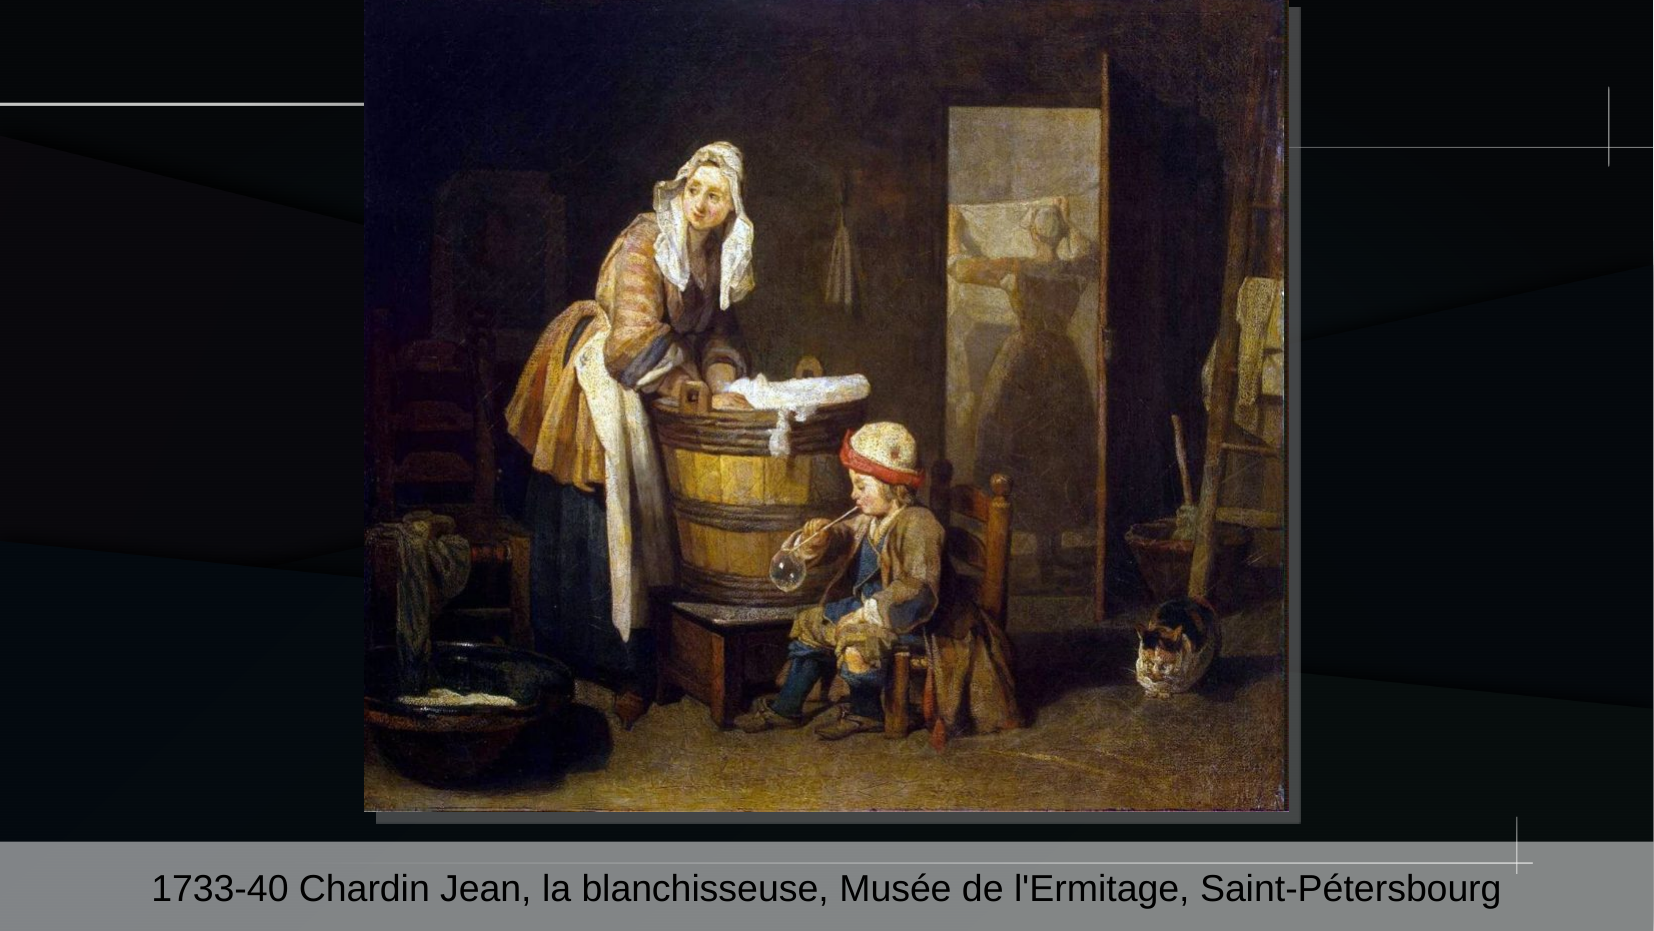

1733-40 Chardin Jean, la blanchisseuse, Musée de l'Ermitage, Saint-Pétersbourg